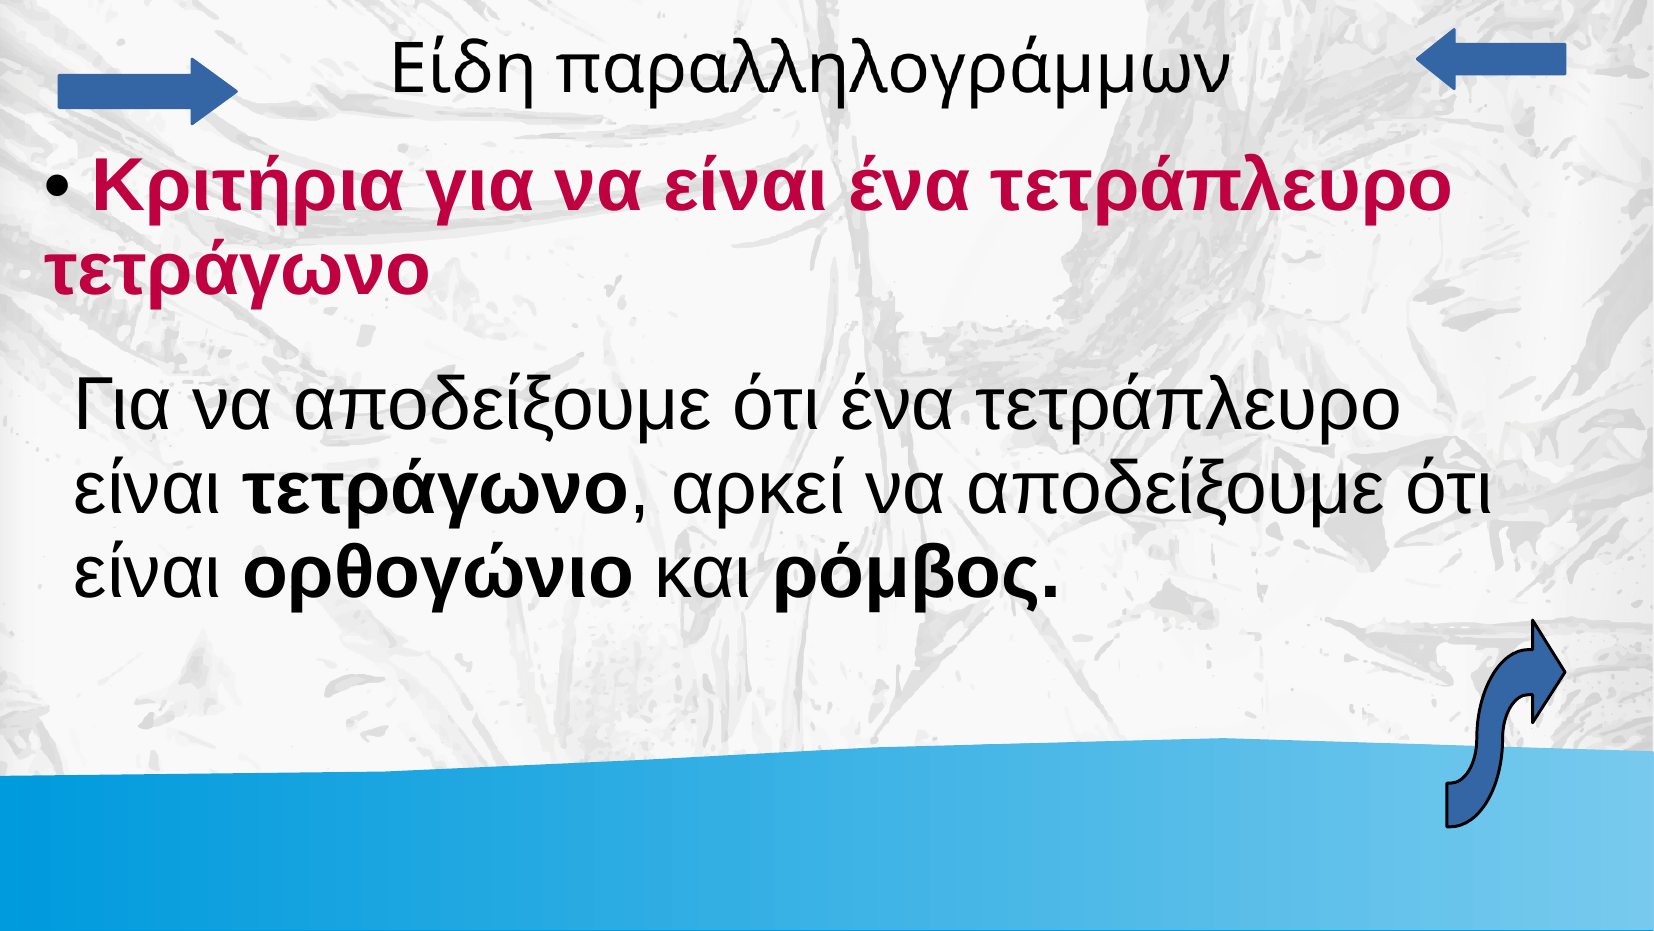

• Κριτήρια για να είναι ένα τετράπλευρο τετράγωνο
Για να αποδείξουμε ότι ένα τετράπλευρο είναι τετράγωνο, αρκεί να αποδείξουμε ότι είναι ορθογώνιο και ρόμβος.